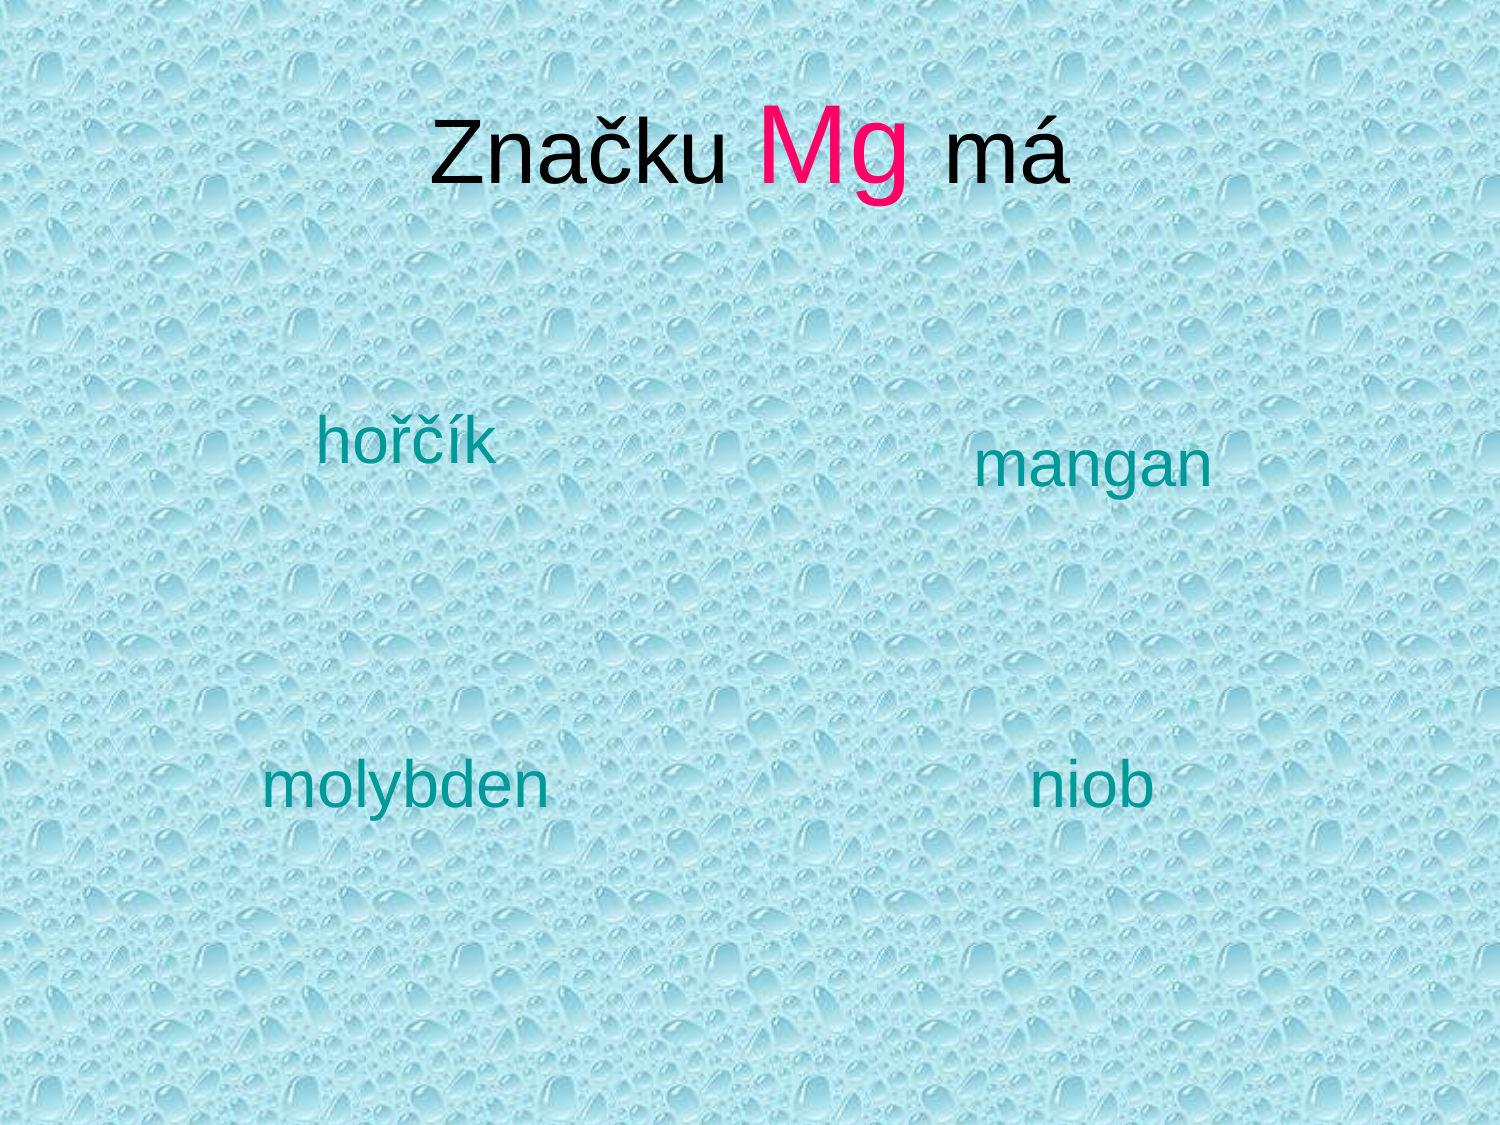

# Značku Mg má
| hořčík |
| --- |
| mangan |
| --- |
| molybden |
| --- |
| niob |
| --- |